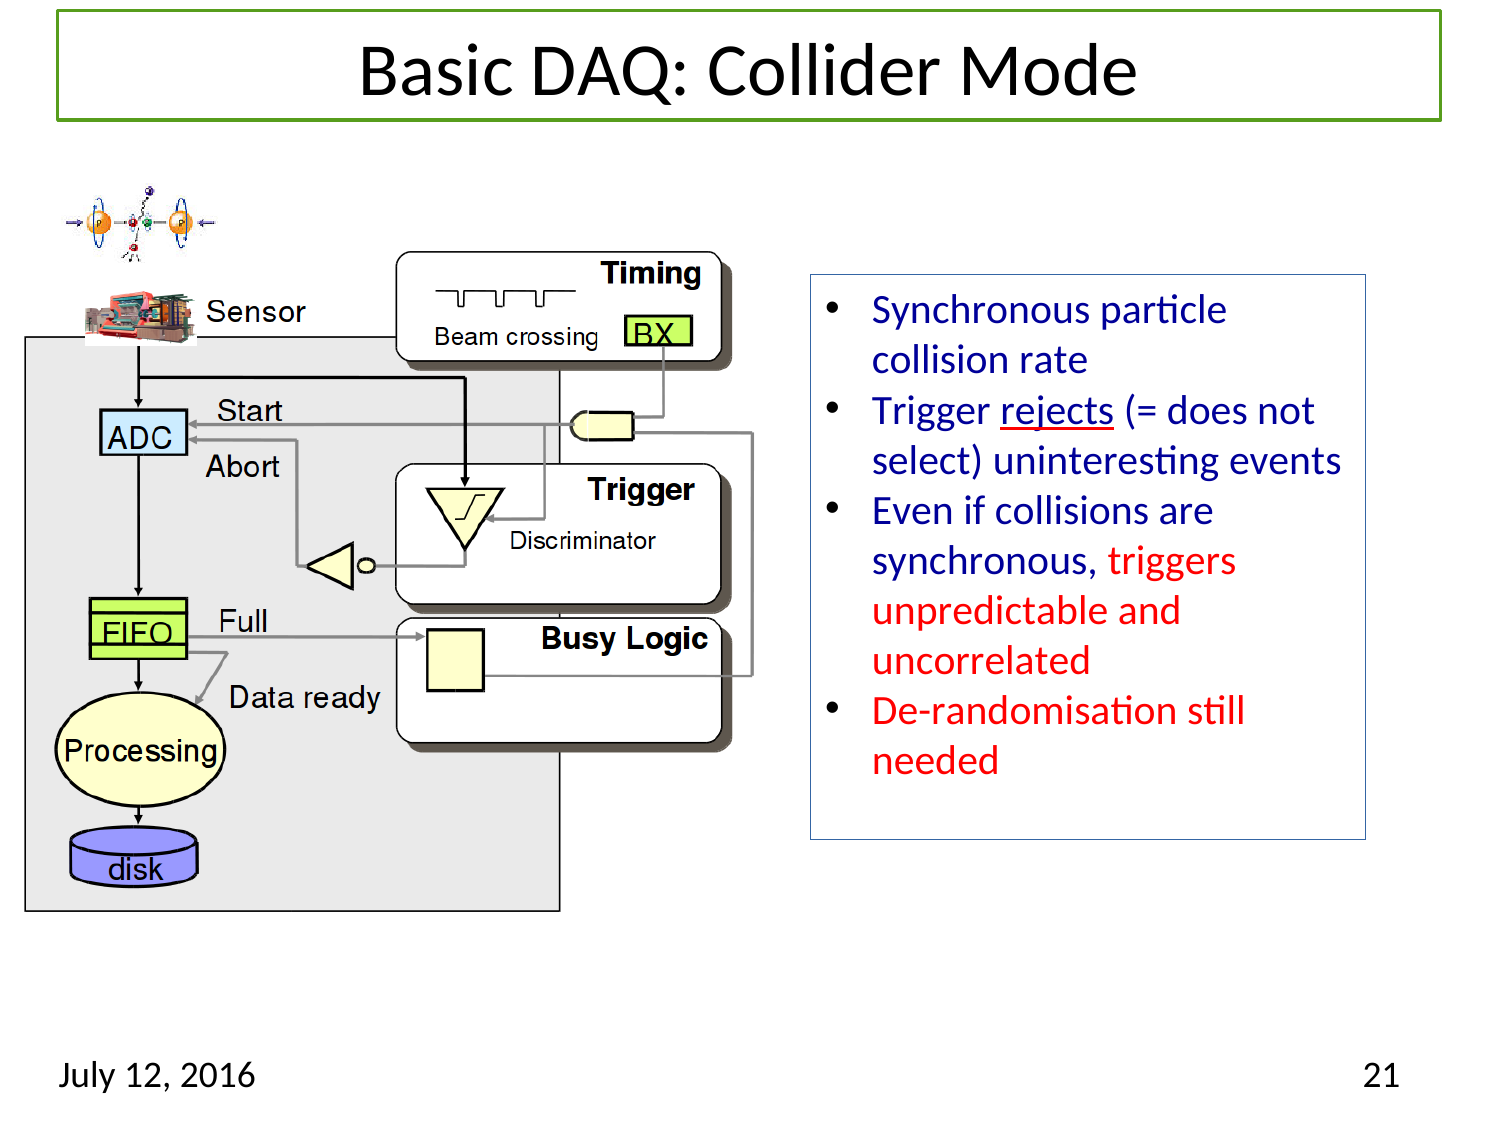

# Basic DAQ: Collider Mode
Synchronous particle collision rate
Trigger rejects (= does not select) uninteresting events
Even if collisions are synchronous, triggers unpredictable and uncorrelated
De-randomisation still needed
21